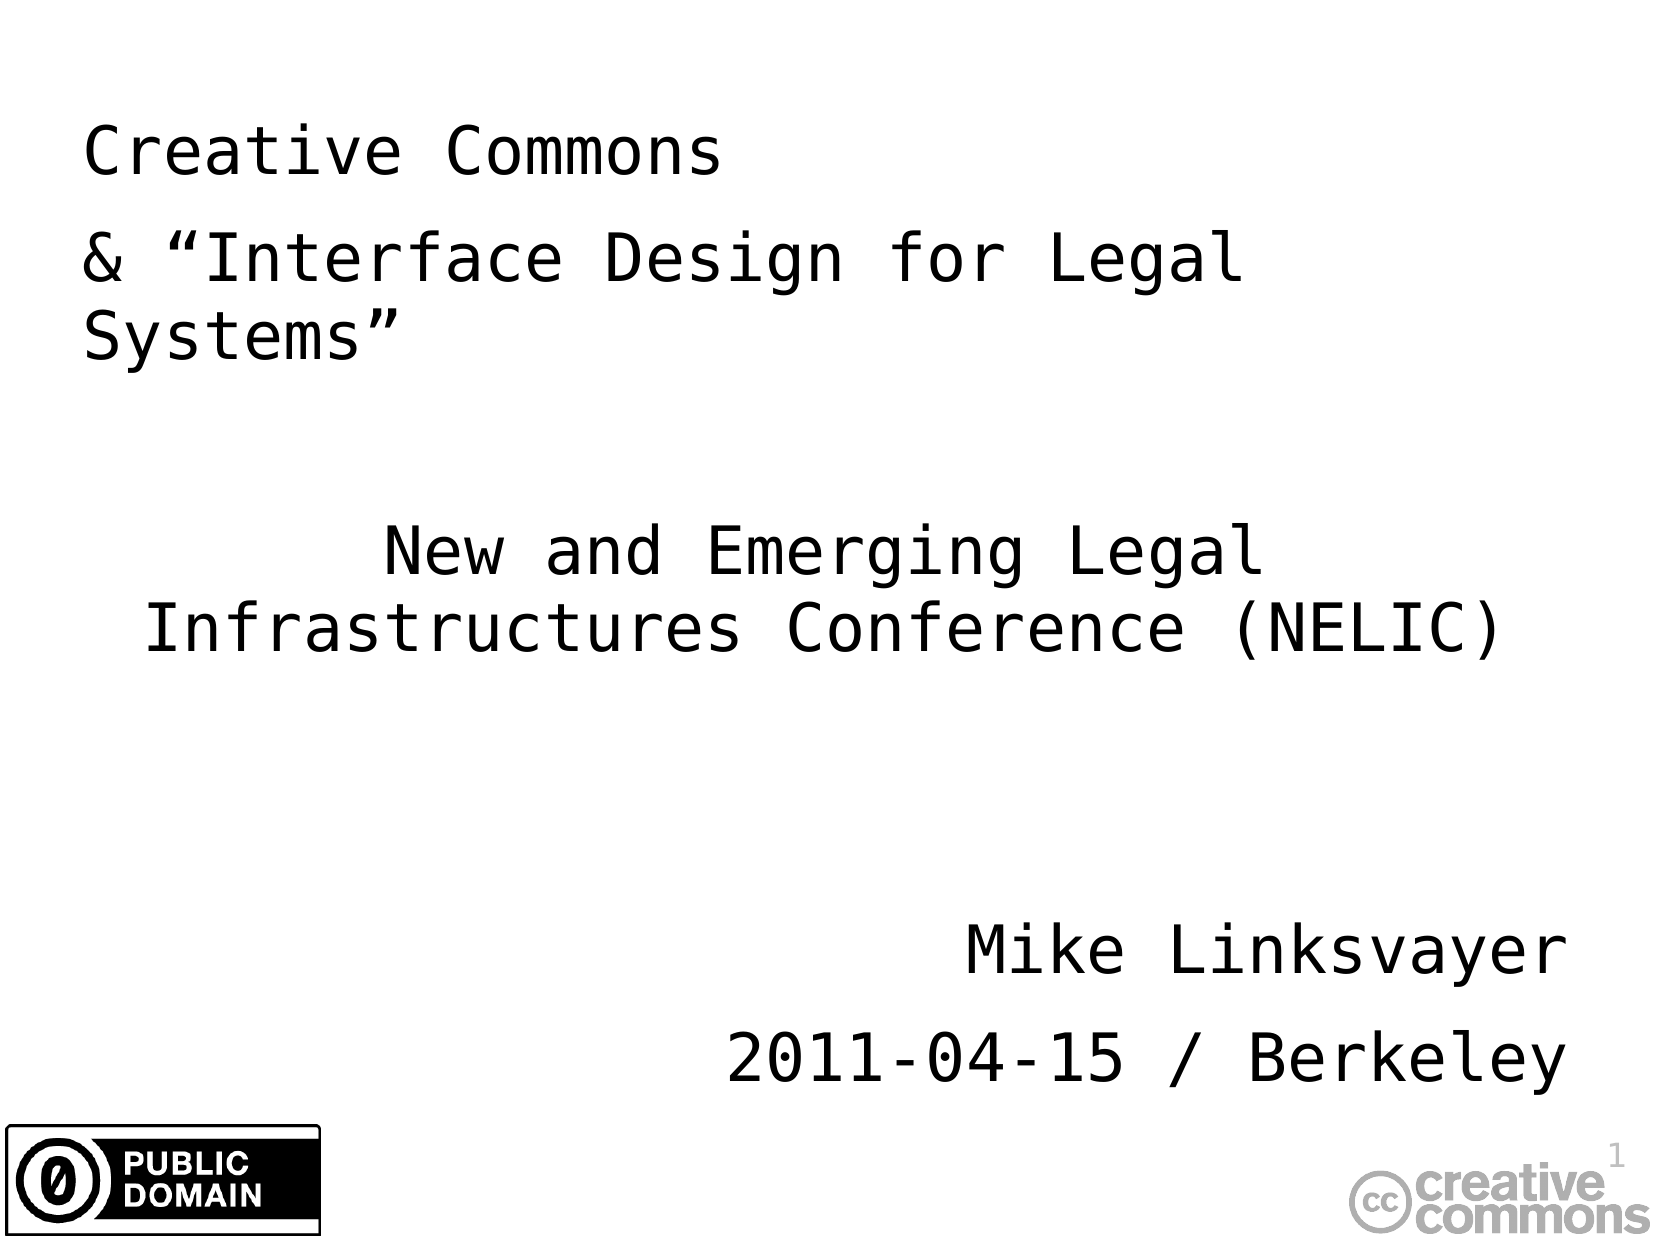

# Creative Commons
& “Interface Design for Legal Systems”
New and Emerging Legal Infrastructures Conference (NELIC)
Mike Linksvayer
2011-04-15 / Berkeley